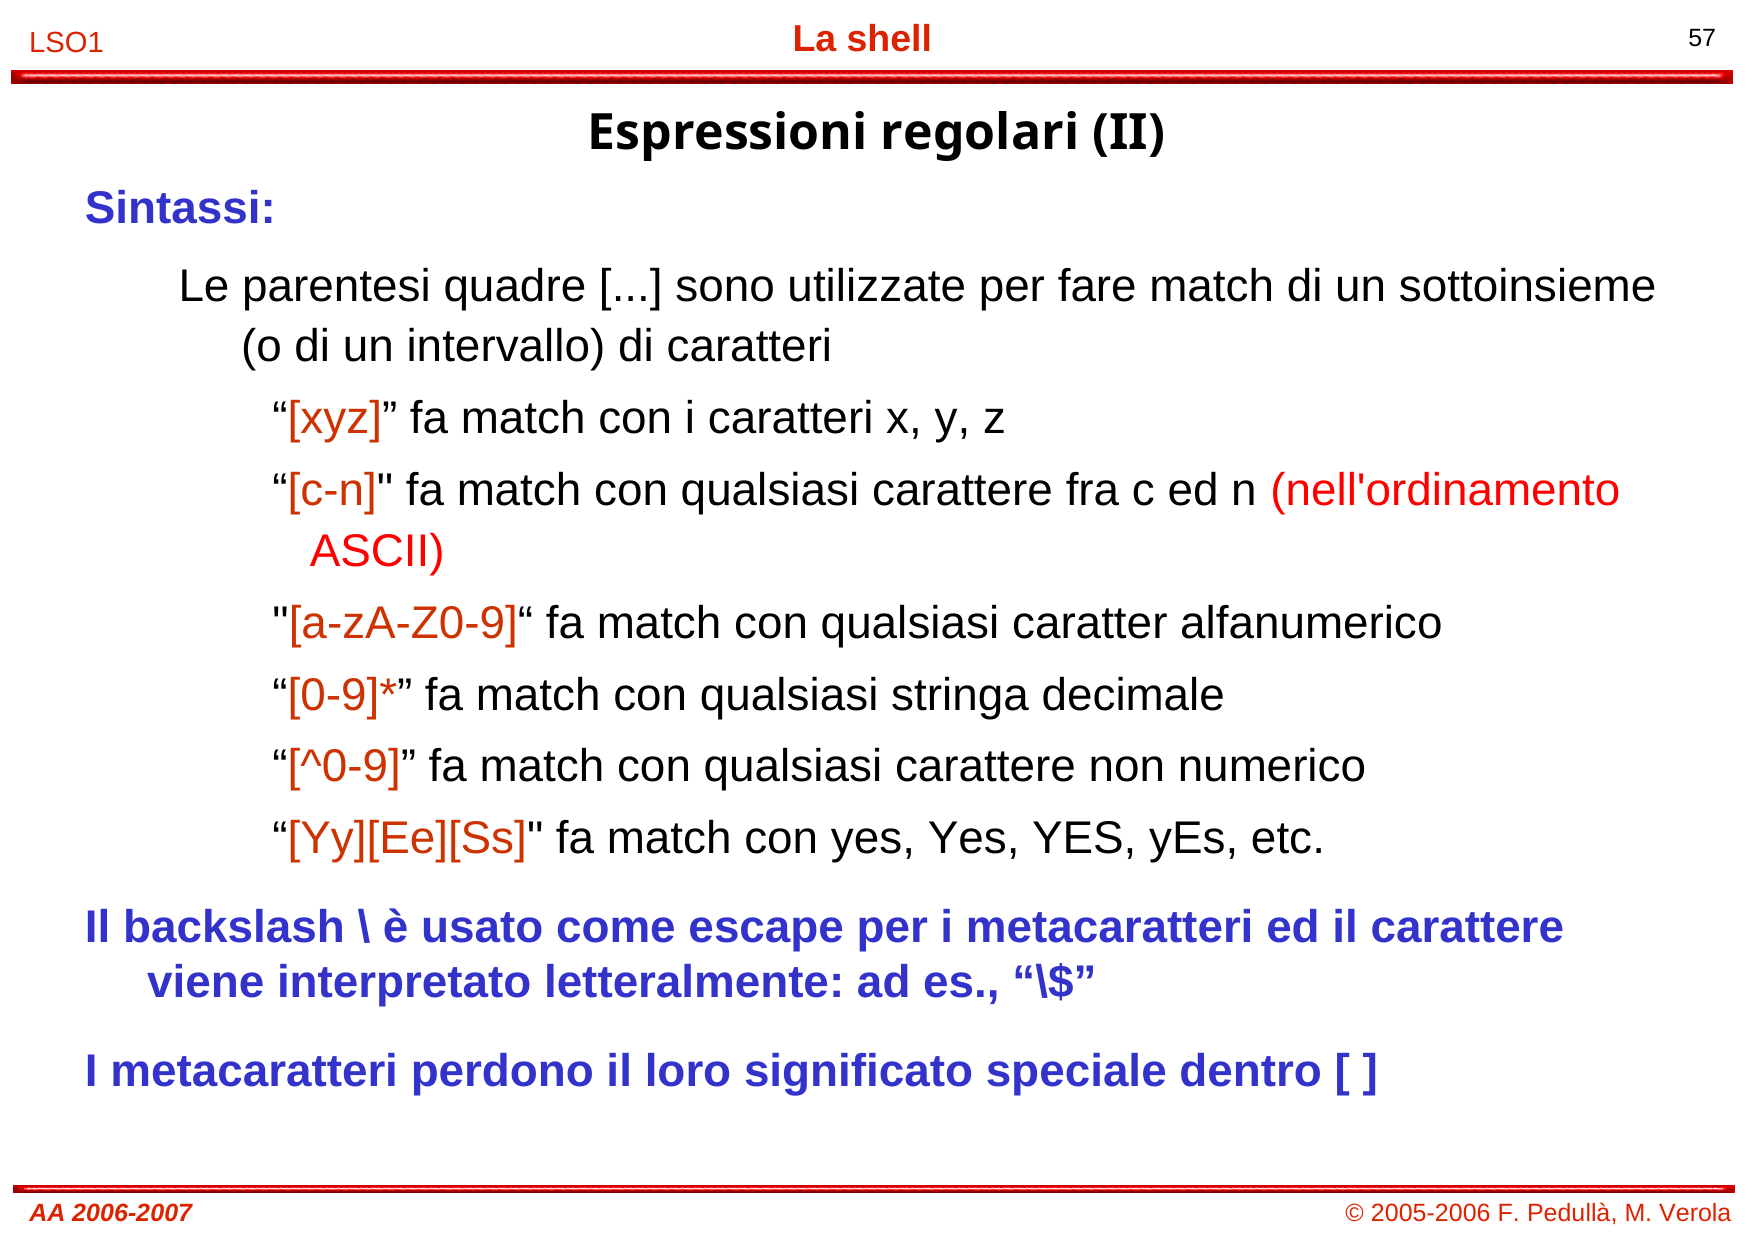

# Espressioni regolari (II)
Sintassi:
Le parentesi quadre [...] sono utilizzate per fare match di un sottoinsieme (o di un intervallo) di caratteri
“[xyz]” fa match con i caratteri x, y, z
“[c-n]" fa match con qualsiasi carattere fra c ed n (nell'ordinamento ASCII)
"[a-zA-Z0-9]“ fa match con qualsiasi caratter alfanumerico
“[0-9]*” fa match con qualsiasi stringa decimale
“[^0-9]” fa match con qualsiasi carattere non numerico
“[Yy][Ee][Ss]" fa match con yes, Yes, YES, yEs, etc.
Il backslash \ è usato come escape per i metacaratteri ed il carattere viene interpretato letteralmente: ad es., “\$”
I metacaratteri perdono il loro significato speciale dentro [ ]